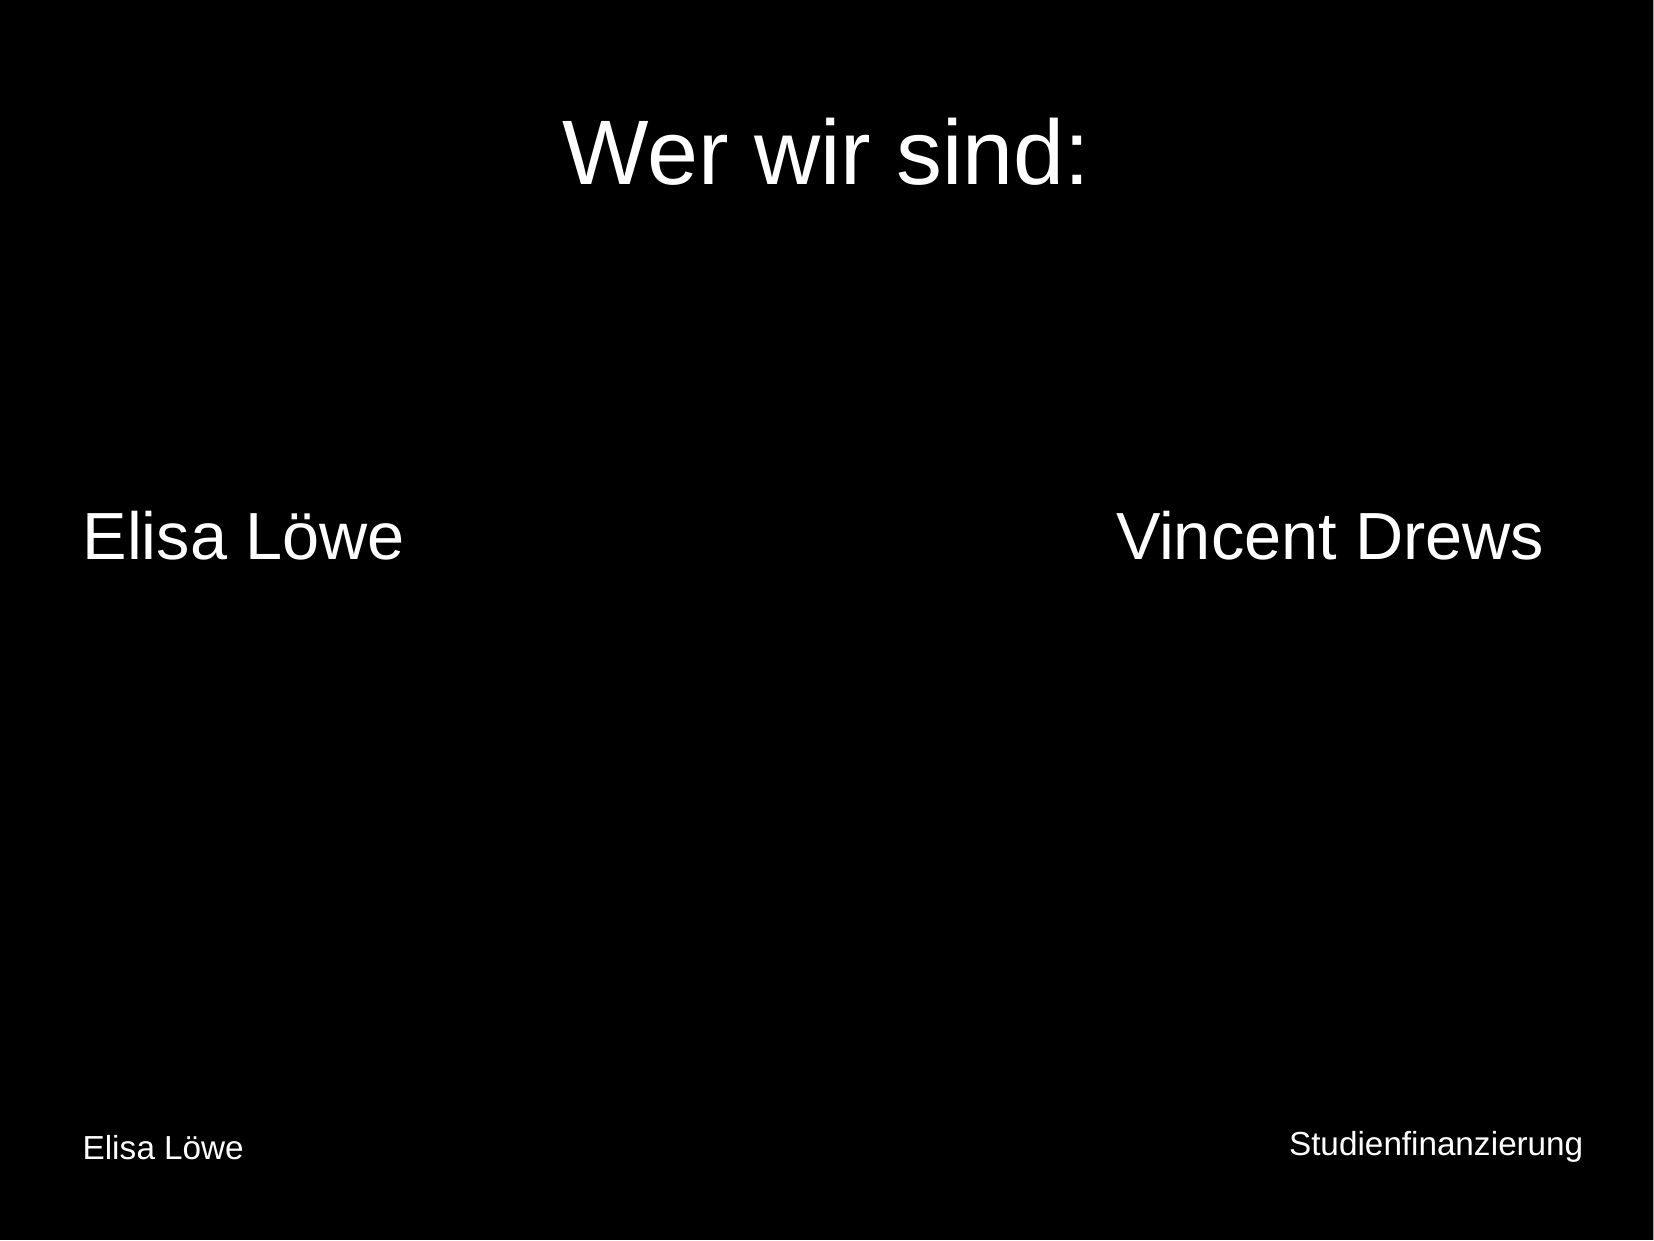

# Wer wir sind:
Elisa Löwe										Vincent Drews
 Studienfinanzierung
Elisa Löwe